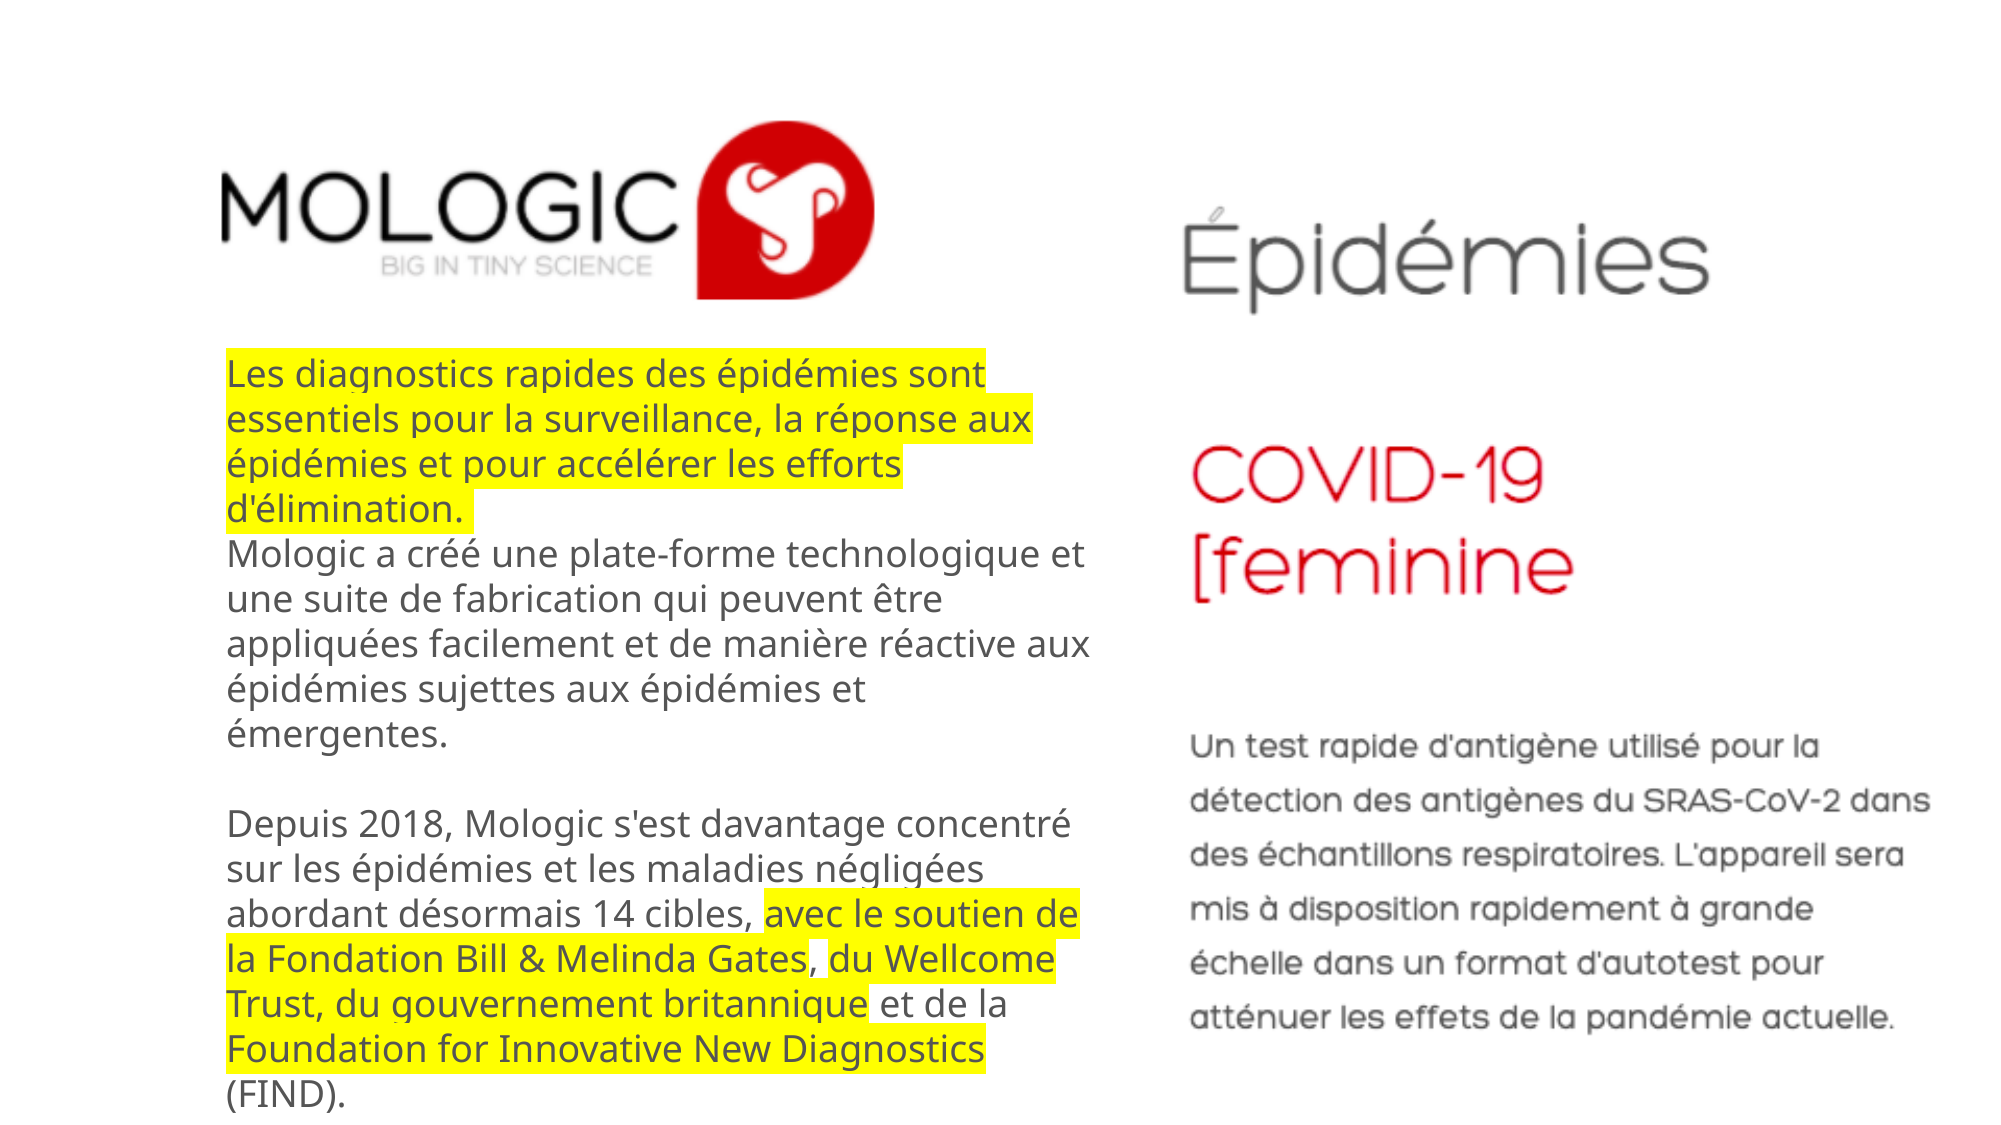

Les diagnostics rapides des épidémies sont essentiels pour la surveillance, la réponse aux épidémies et pour accélérer les efforts d'élimination.
Mologic a créé une plate-forme technologique et une suite de fabrication qui peuvent être appliquées facilement et de manière réactive aux épidémies sujettes aux épidémies et émergentes.
Depuis 2018, Mologic s'est davantage concentré sur les épidémies et les maladies négligées abordant désormais 14 cibles, avec le soutien de la Fondation Bill & Melinda Gates, du Wellcome Trust, du gouvernement britannique et de la Foundation for Innovative New Diagnostics (FIND).